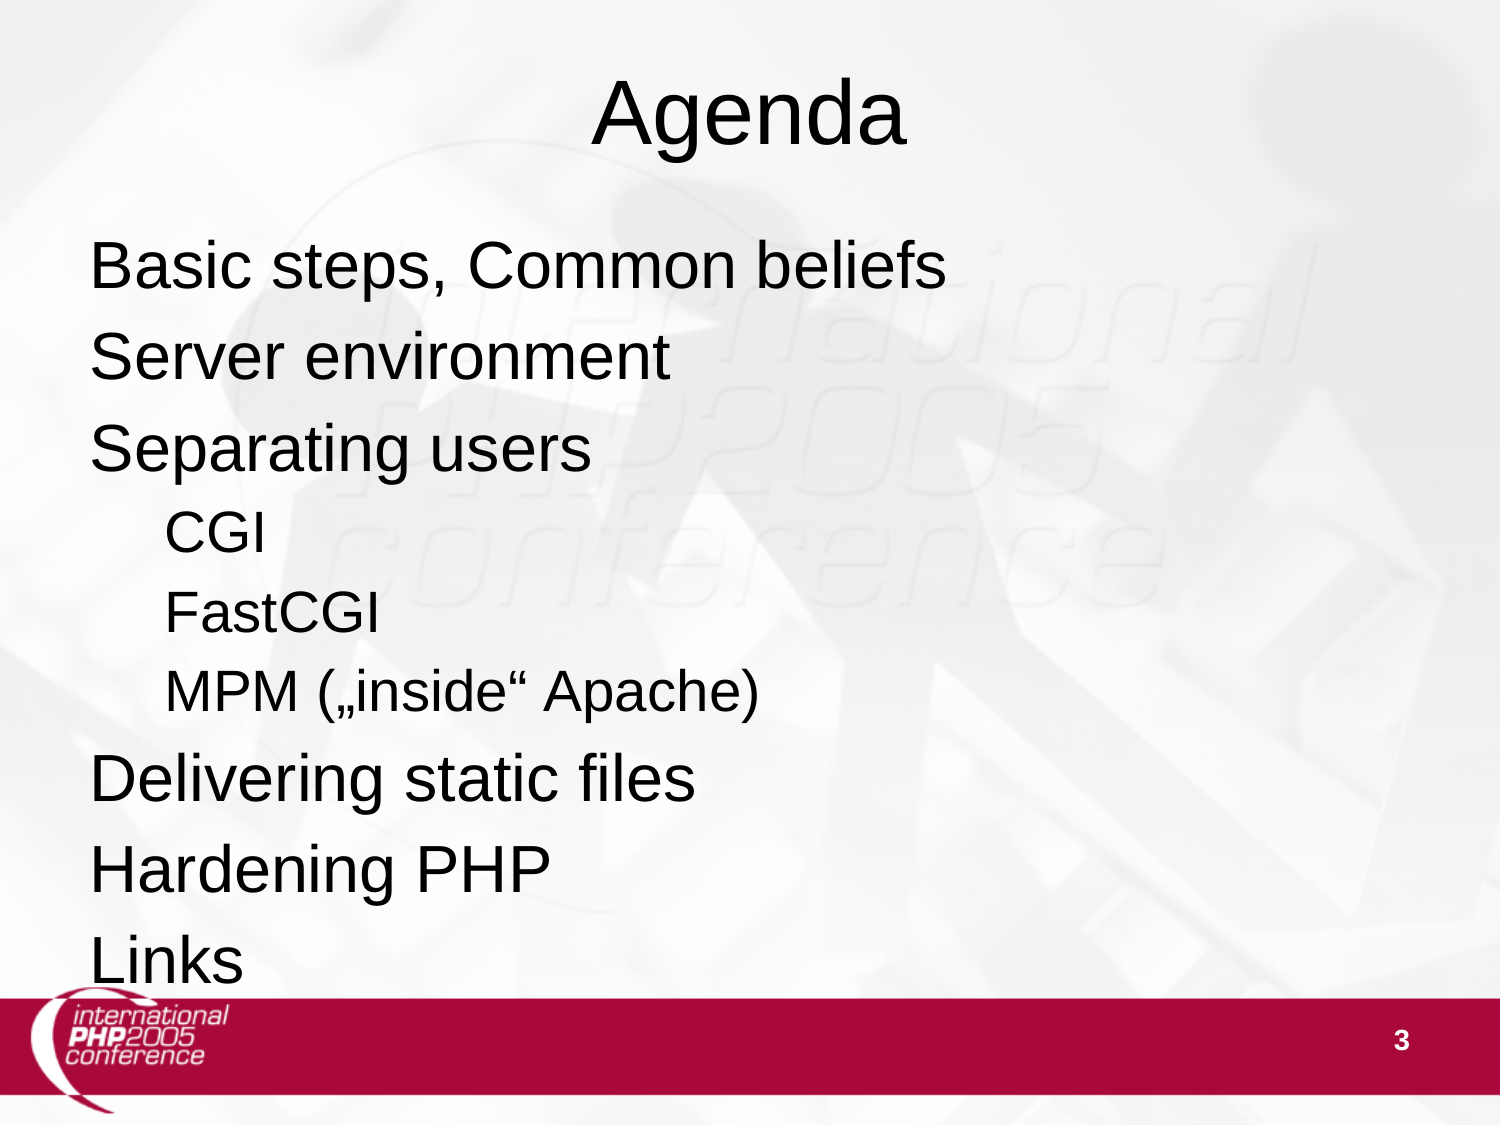

# Agenda
Basic steps, Common beliefs
Server environment
Separating users
CGI
FastCGI
MPM („inside“ Apache)
Delivering static files
Hardening PHP
Links
3